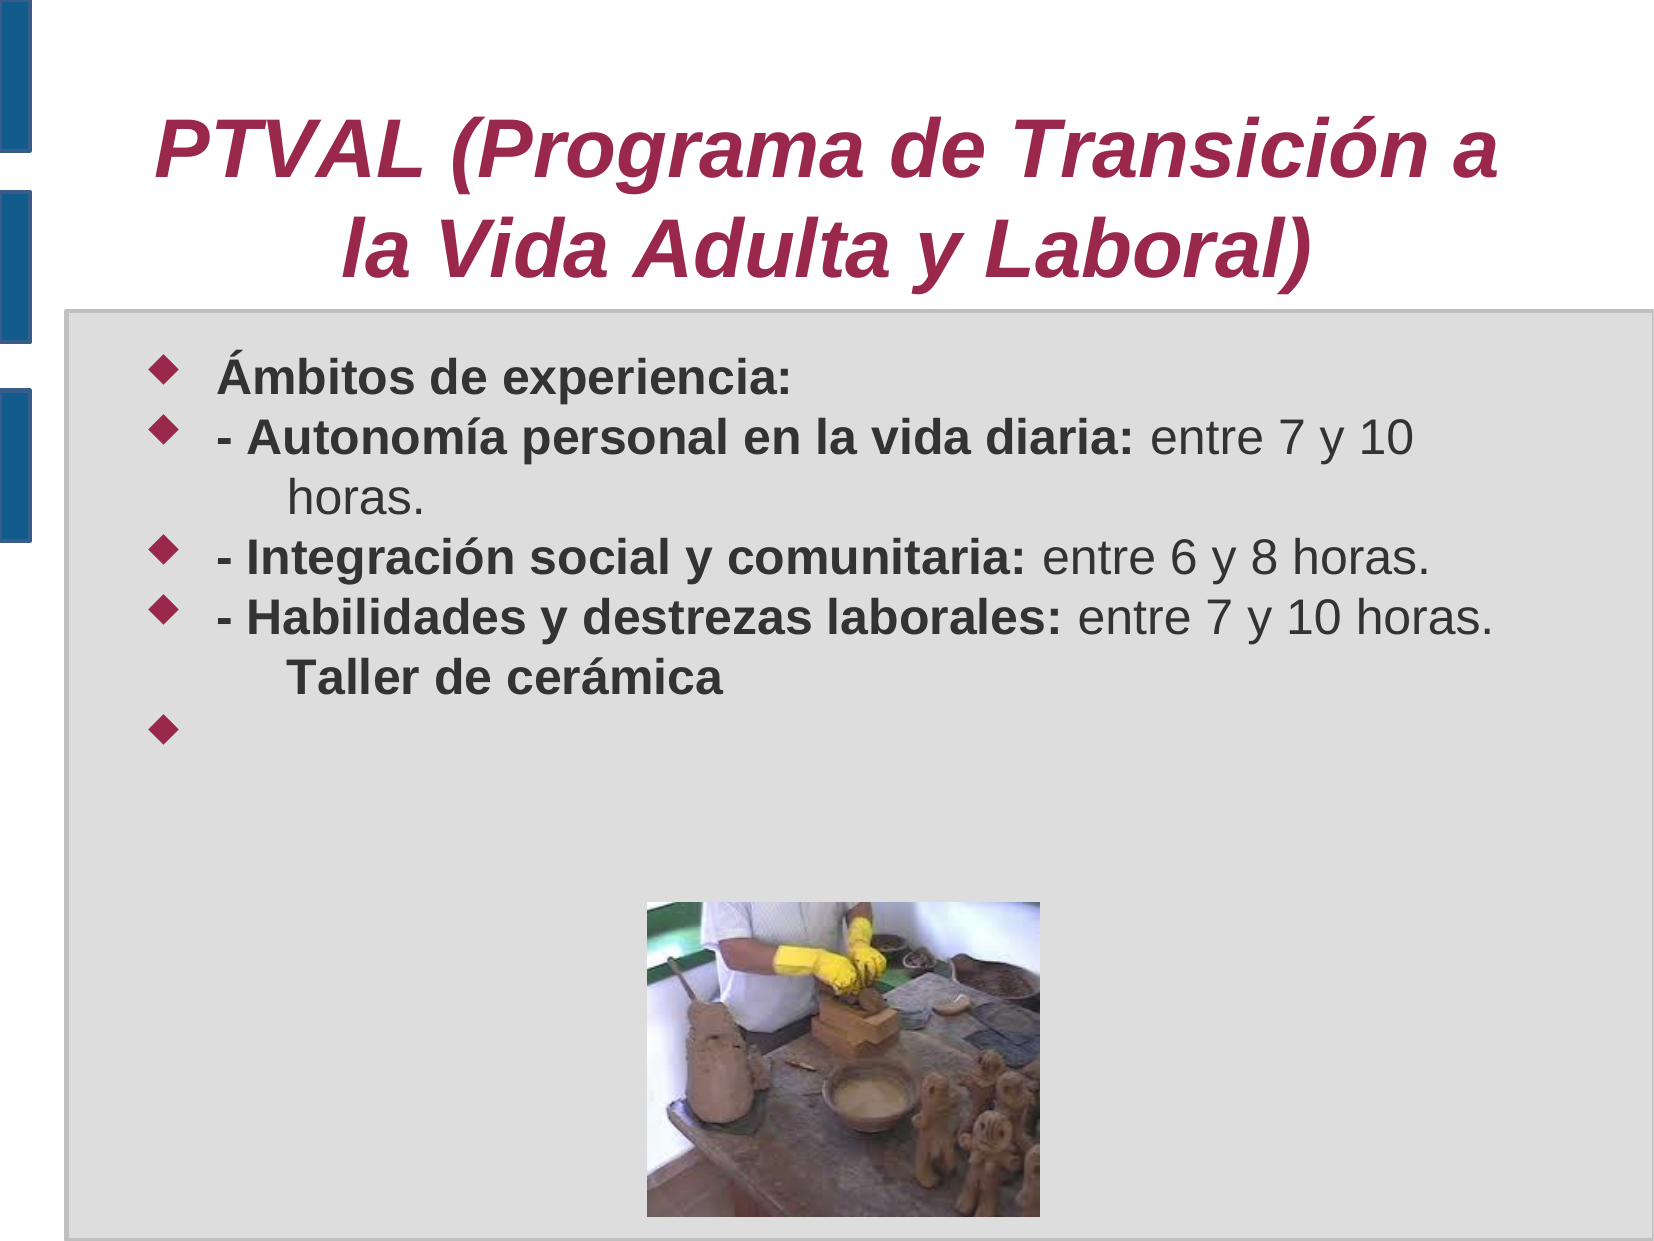

# PTVAL (Programa de Transición a la Vida Adulta y Laboral)
Ámbitos de experiencia:
- Autonomía personal en la vida diaria: entre 7 y 10 horas.
- Integración social y comunitaria: entre 6 y 8 horas.
- Habilidades y destrezas laborales: entre 7 y 10 horas. Taller de cerámica